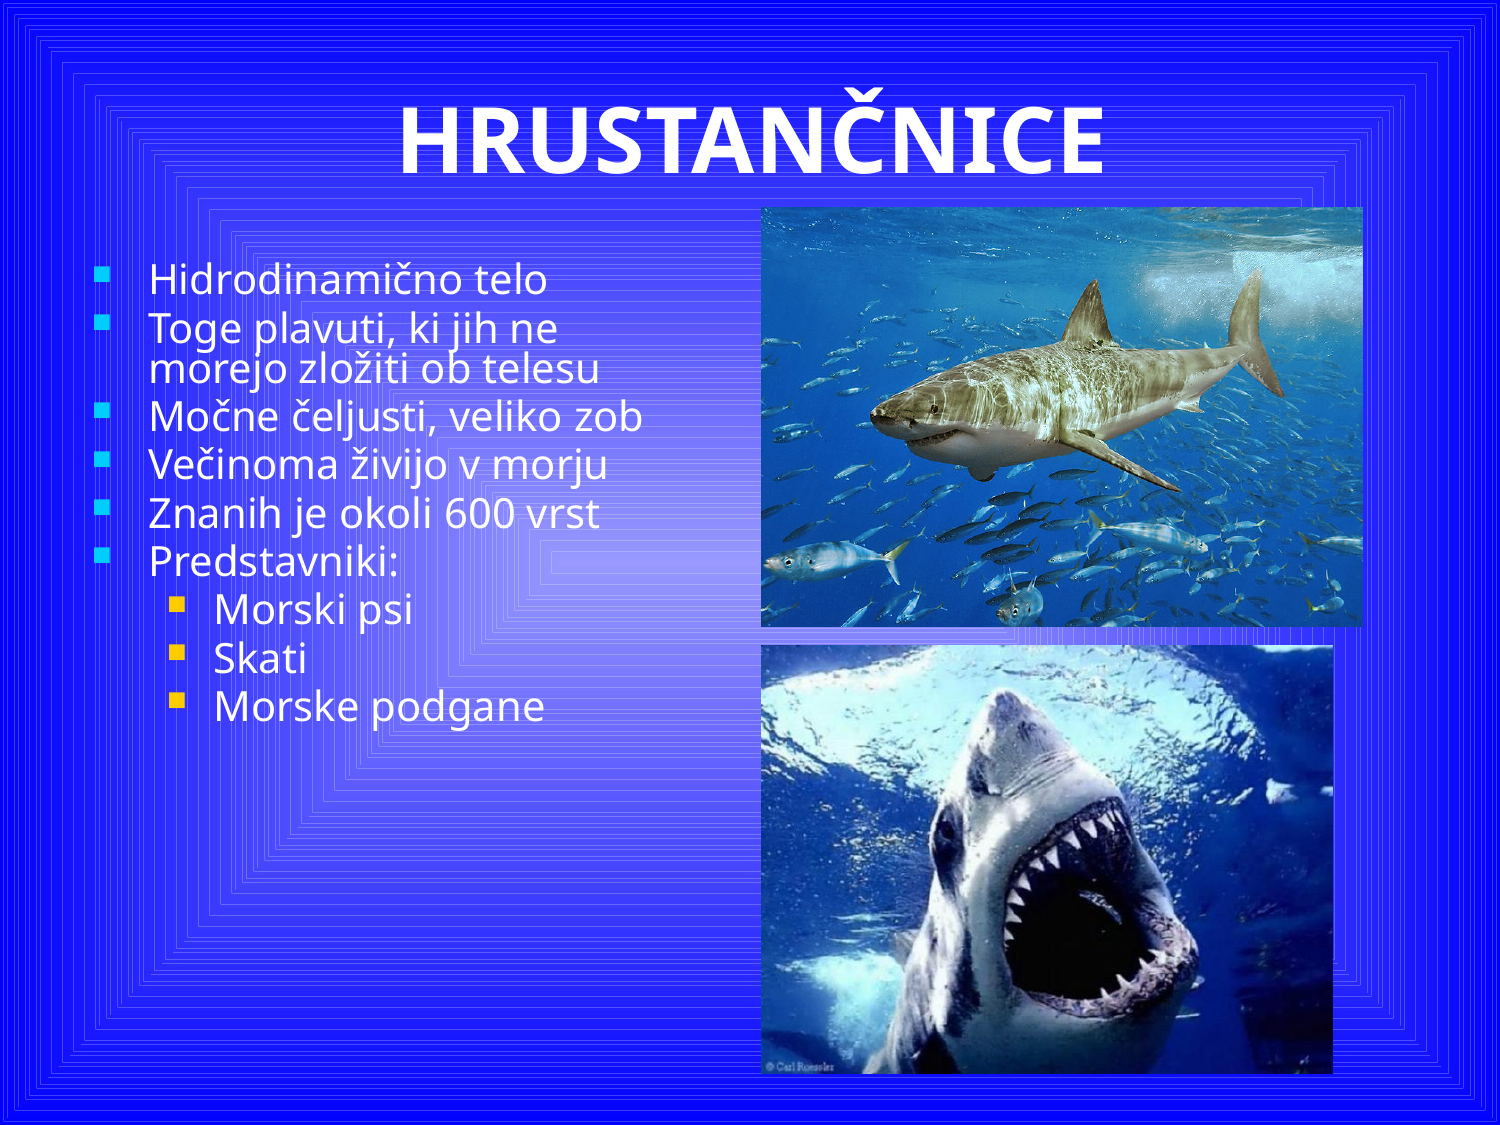

# HRUSTANČNICE
Hidrodinamično telo
Toge plavuti, ki jih ne morejo zložiti ob telesu
Močne čeljusti, veliko zob
Večinoma živijo v morju
Znanih je okoli 600 vrst
Predstavniki:
Morski psi
Skati
Morske podgane